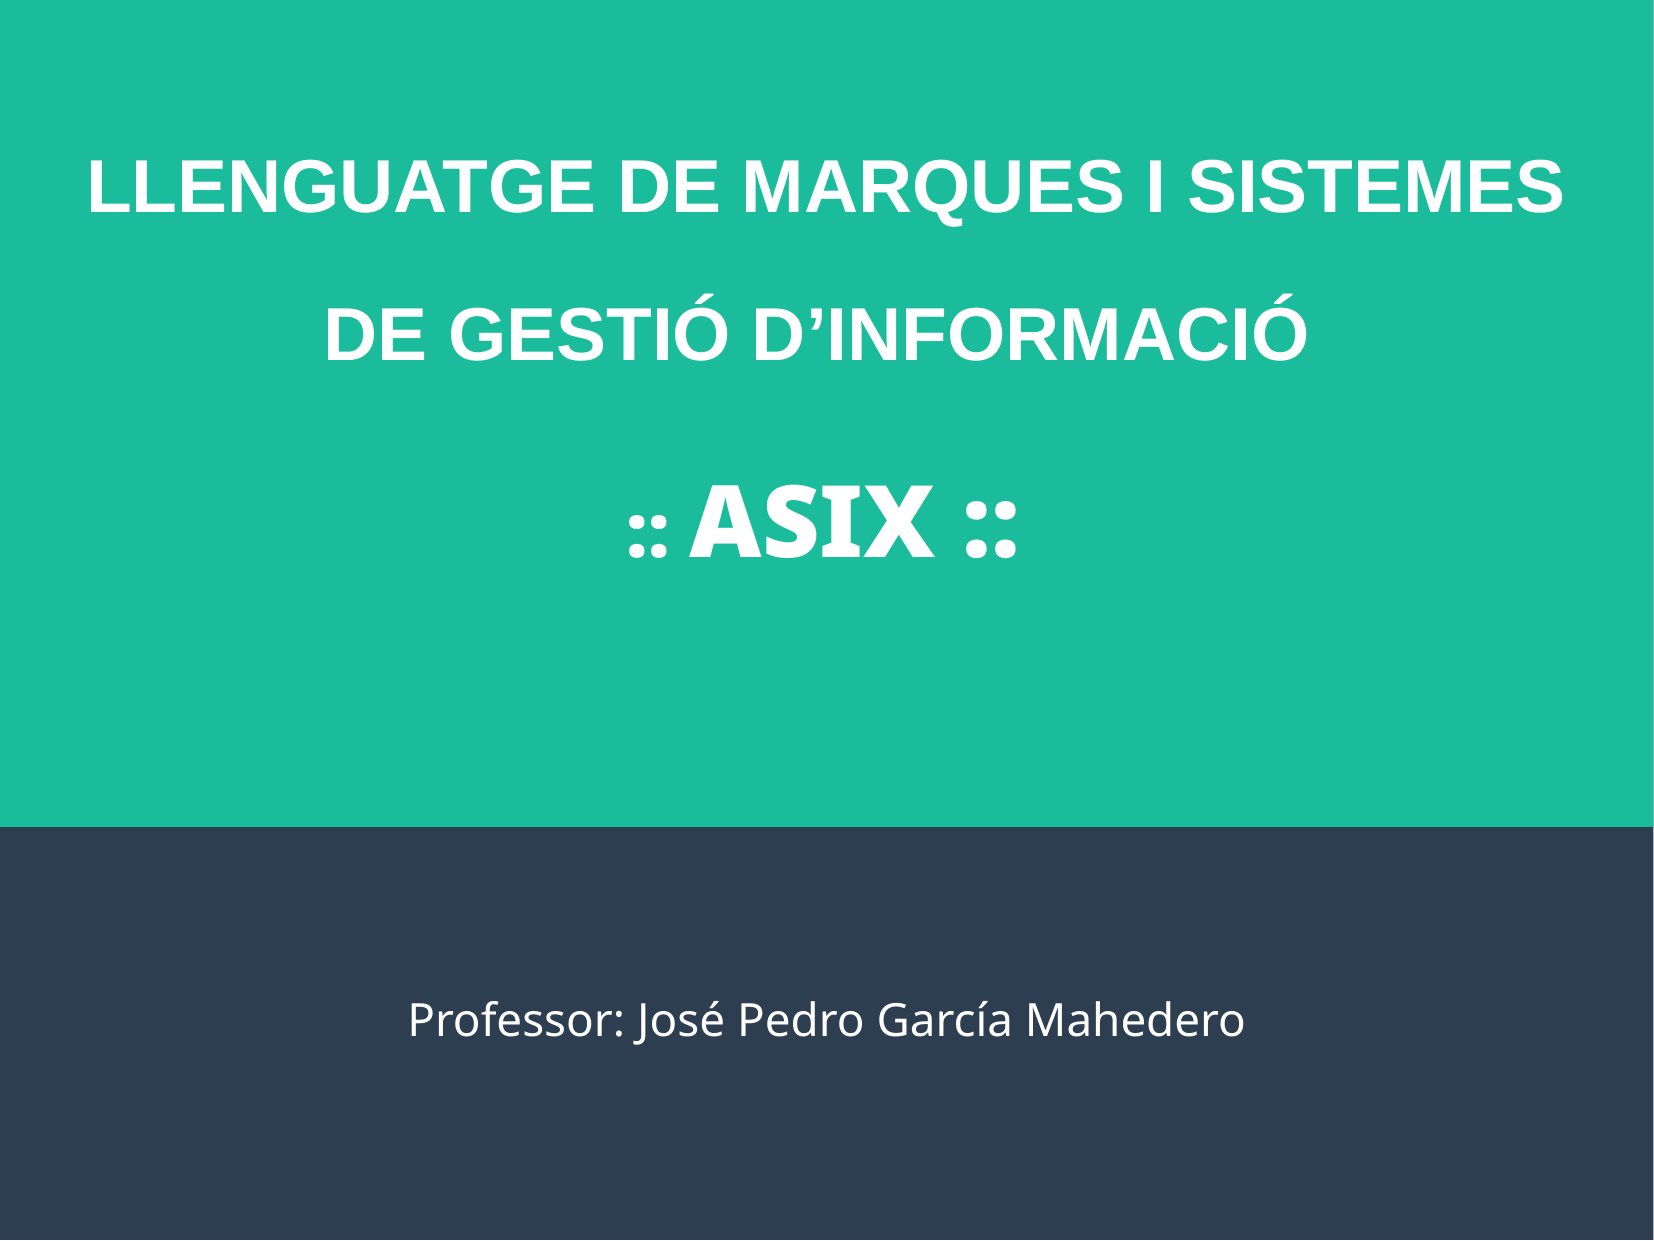

# LLENGUATGE DE MARQUES I SISTEMES DE GESTIÓ D’INFORMACIÓ :: ASIX ::
Professor: José Pedro García Mahedero